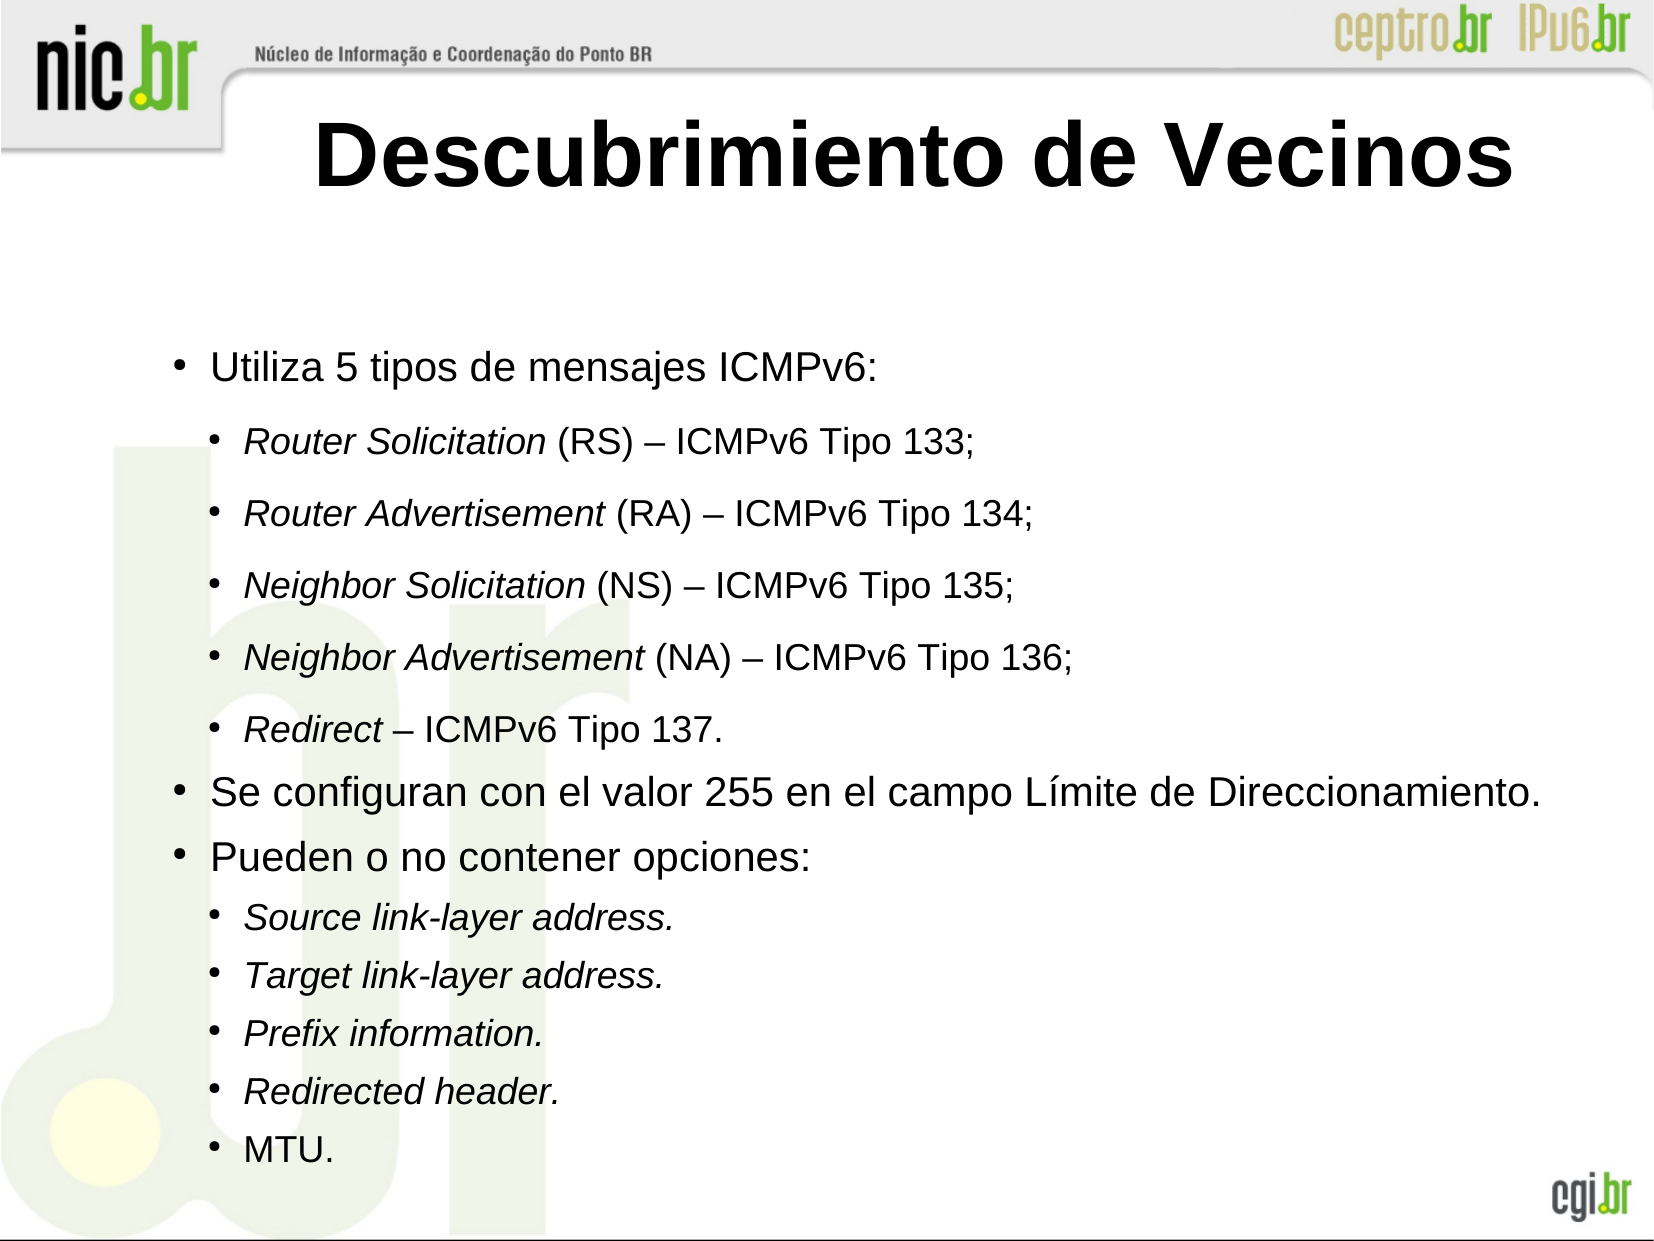

Descubrimiento de Vecinos
 Utiliza 5 tipos de mensajes ICMPv6:
Router Solicitation (RS) – ICMPv6 Tipo 133;
Router Advertisement (RA) – ICMPv6 Tipo 134;
Neighbor Solicitation (NS) – ICMPv6 Tipo 135;
Neighbor Advertisement (NA) – ICMPv6 Tipo 136;
Redirect – ICMPv6 Tipo 137.
 Se configuran con el valor 255 en el campo Límite de Direccionamiento.
 Pueden o no contener opciones:
Source link-layer address.
Target link-layer address.
Prefix information.
Redirected header.
MTU.